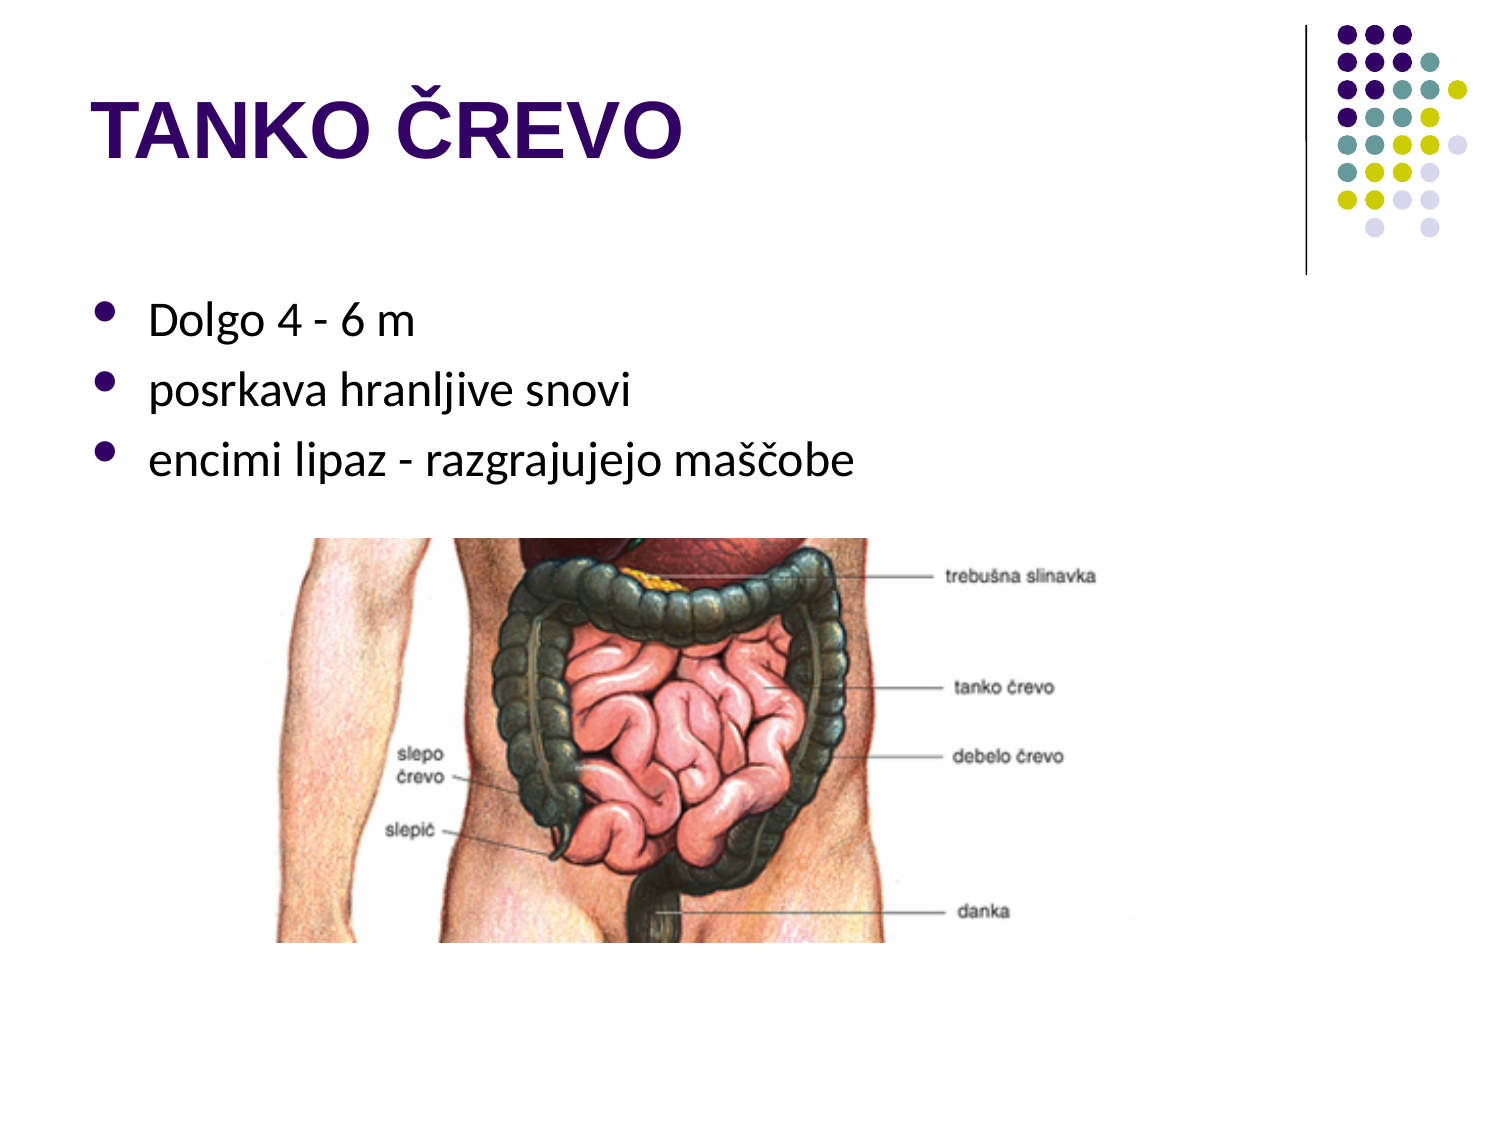

# TANKO ČREVO
Dolgo 4 - 6 m
posrkava hranljive snovi
encimi lipaz - razgrajujejo maščobe